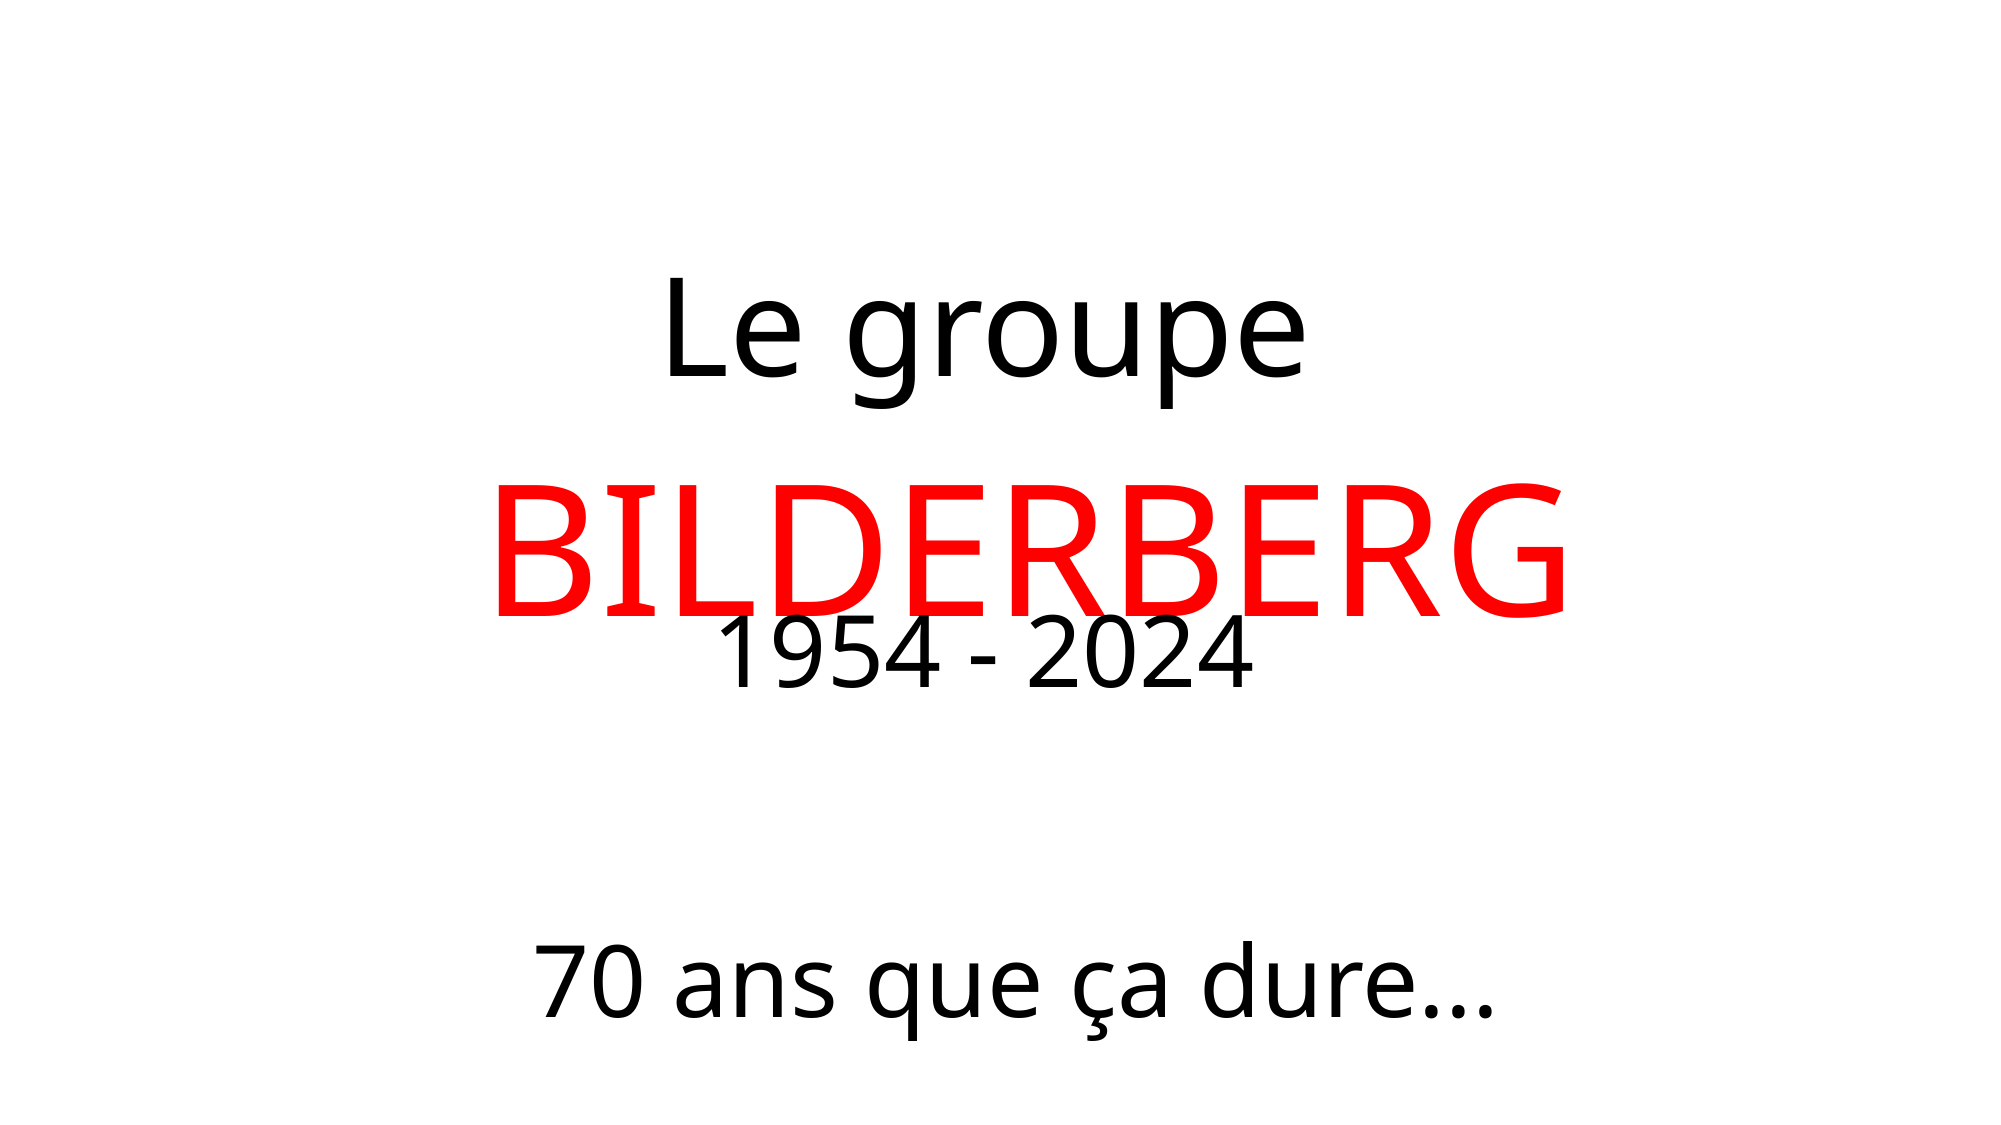

Le groupe
# BILDERBERG
1954 - 2024
70 ans que ça dure...